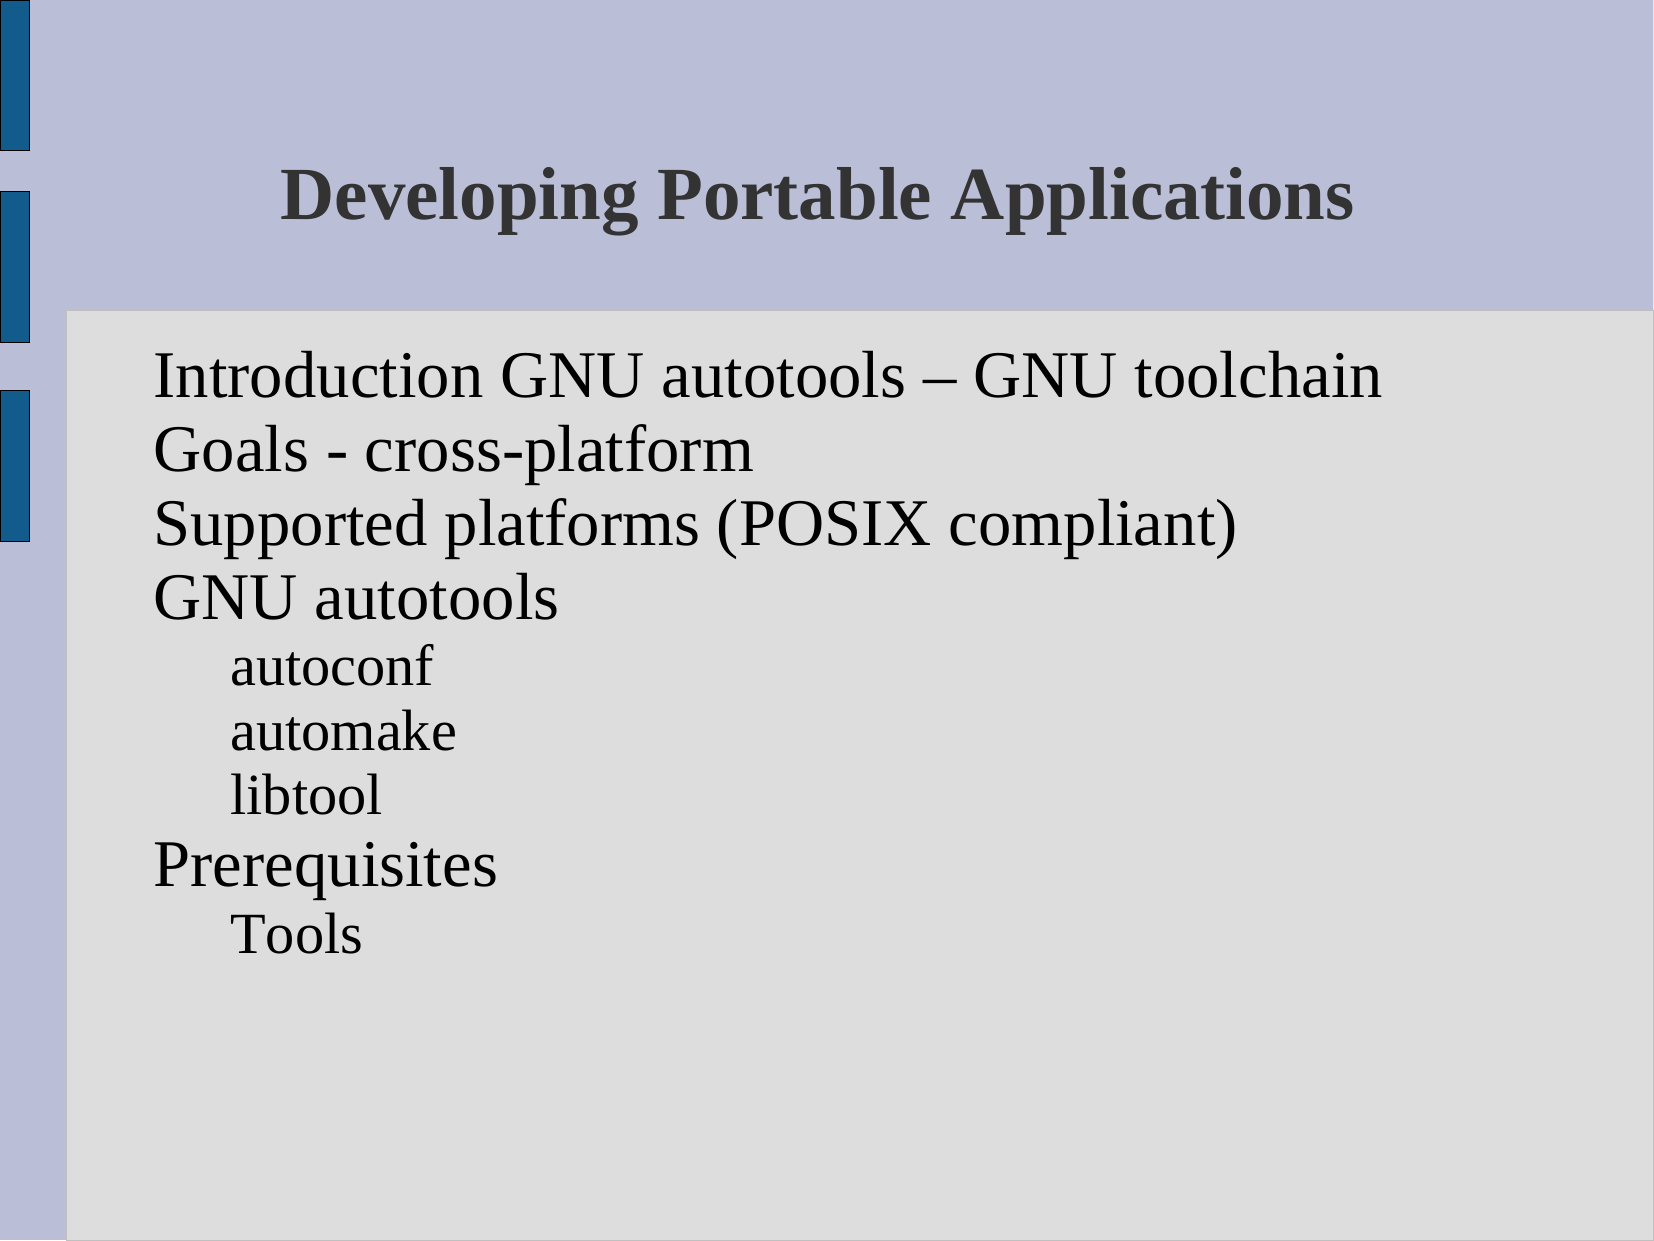

# Developing Portable Applications
Introduction GNU autotools – GNU toolchain
Goals - cross-platform
Supported platforms (POSIX compliant)
GNU autotools
autoconf
automake
libtool
Prerequisites
Tools